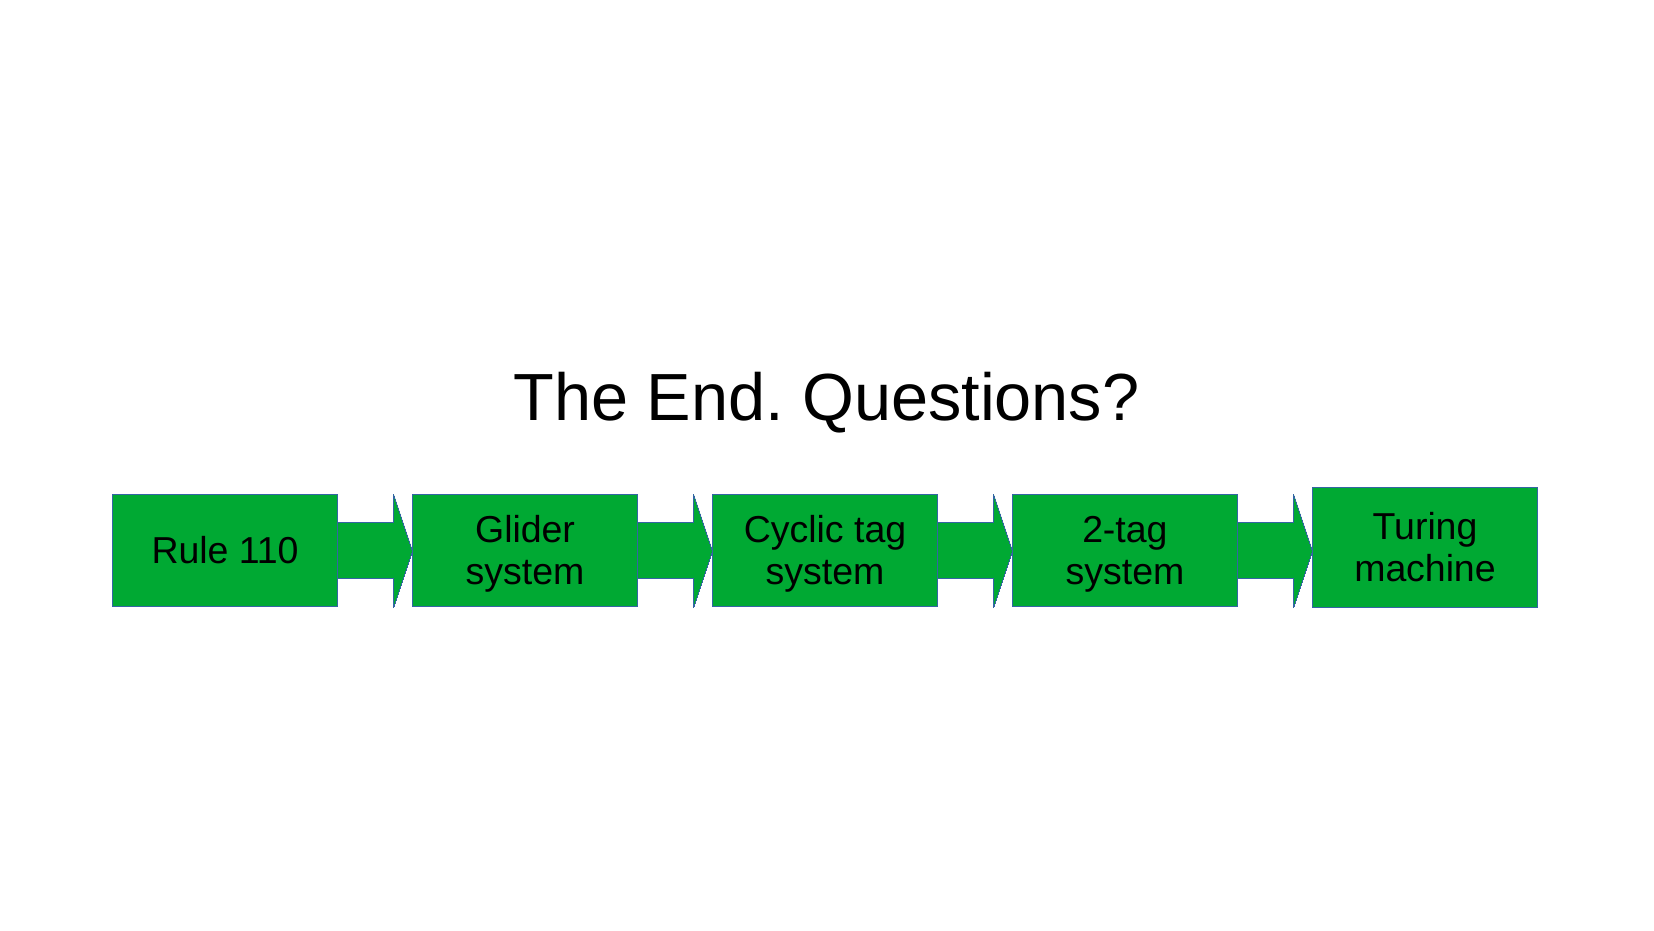

# The End. Questions?
Turing machine
Rule 110
Glider system
Cyclic tag system
2-tag system